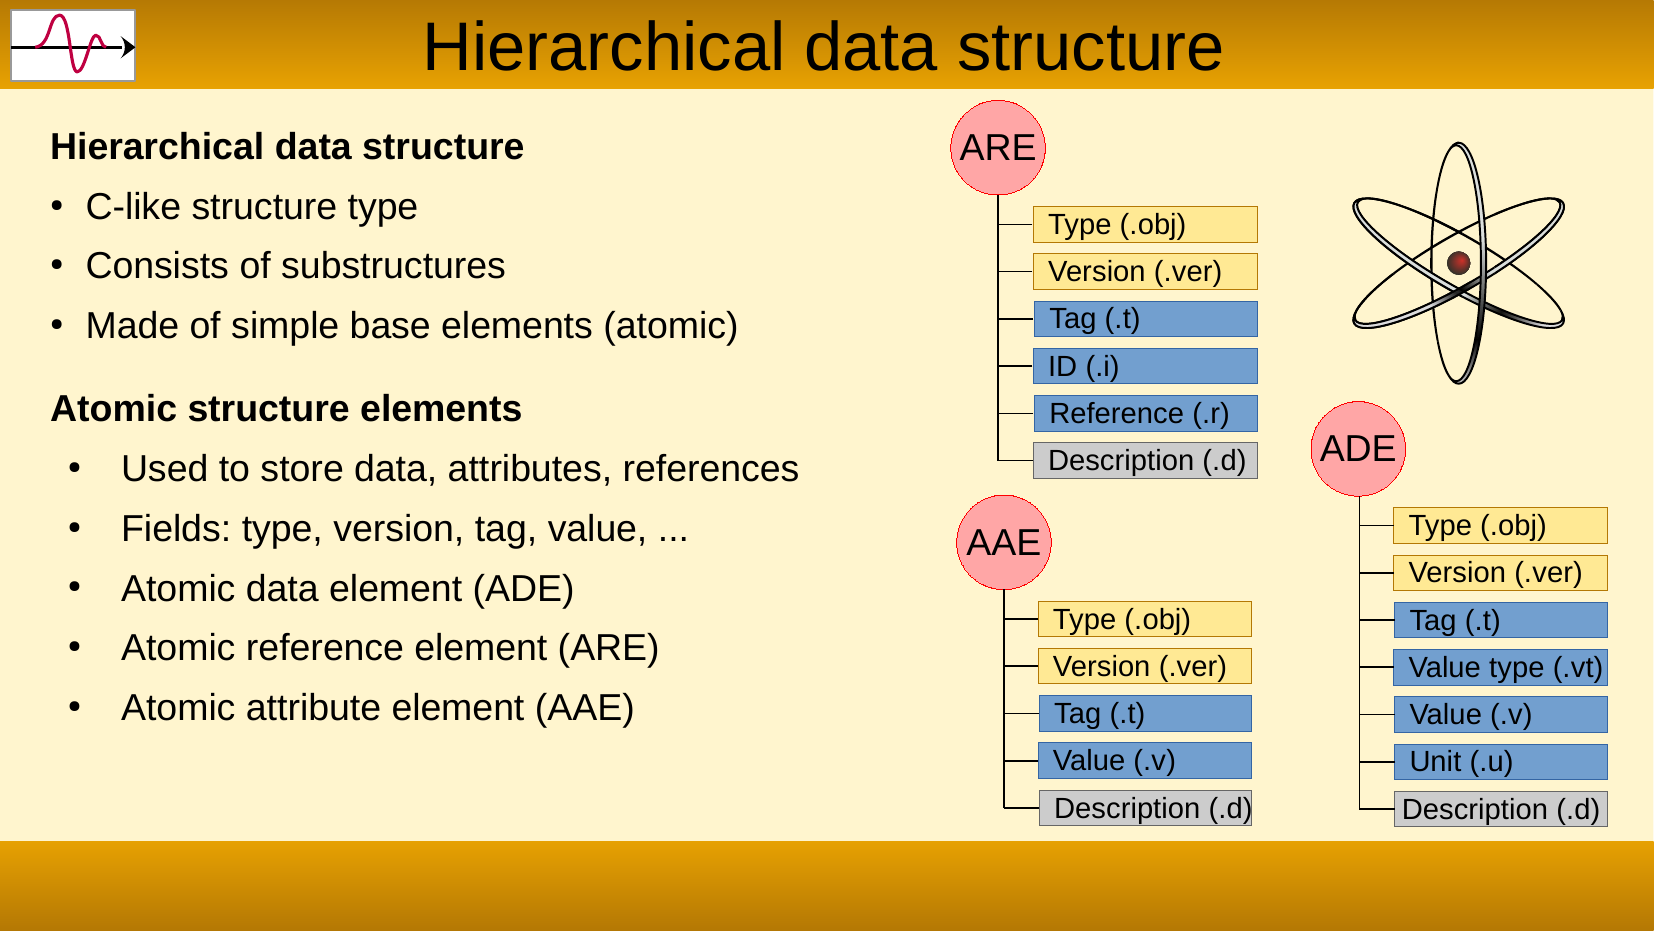

# Hierarchical data structure
ARE
Type (.obj)
Version (.ver)
Tag (.t)
ID (.i)
Reference (.r)
Description (.d)
Hierarchical data structure
C-like structure type
Consists of substructures
Made of simple base elements (atomic)
Atomic structure elements
Used to store data, attributes, references
Fields: type, version, tag, value, ...
Atomic data element (ADE)
Atomic reference element (ARE)
Atomic attribute element (AAE)
ADE
Type (.obj)
Version (.ver)
Tag (.t)
Value type (.vt)
Value (.v)
Unit (.u)
Description (.d)
AAE
Type (.obj)
Version (.ver)
Tag (.t)
Value (.v)
Description (.d)